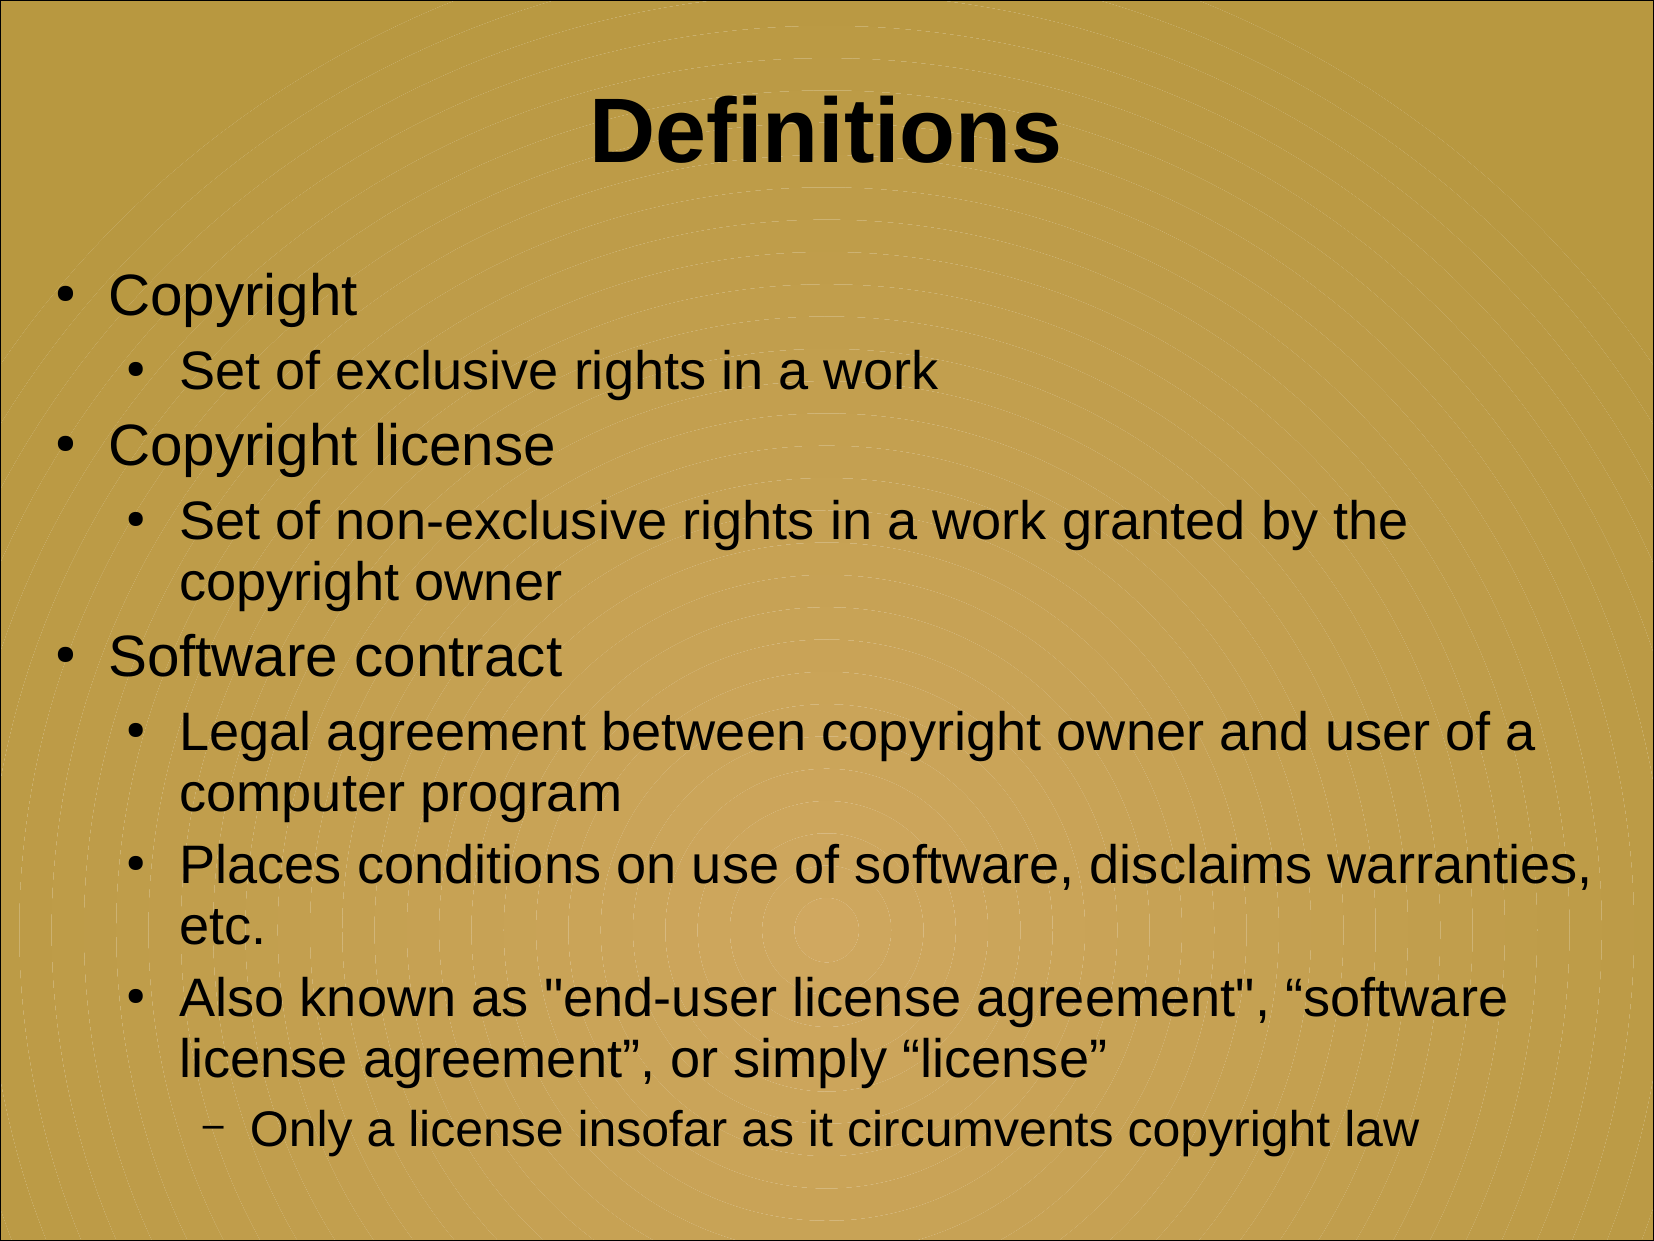

# Definitions
Copyright
Set of exclusive rights in a work
Copyright license
Set of non-exclusive rights in a work granted by the copyright owner
Software contract
Legal agreement between copyright owner and user of a computer program
Places conditions on use of software, disclaims warranties, etc.
Also known as "end-user license agreement", “software license agreement”, or simply “license”
Only a license insofar as it circumvents copyright law